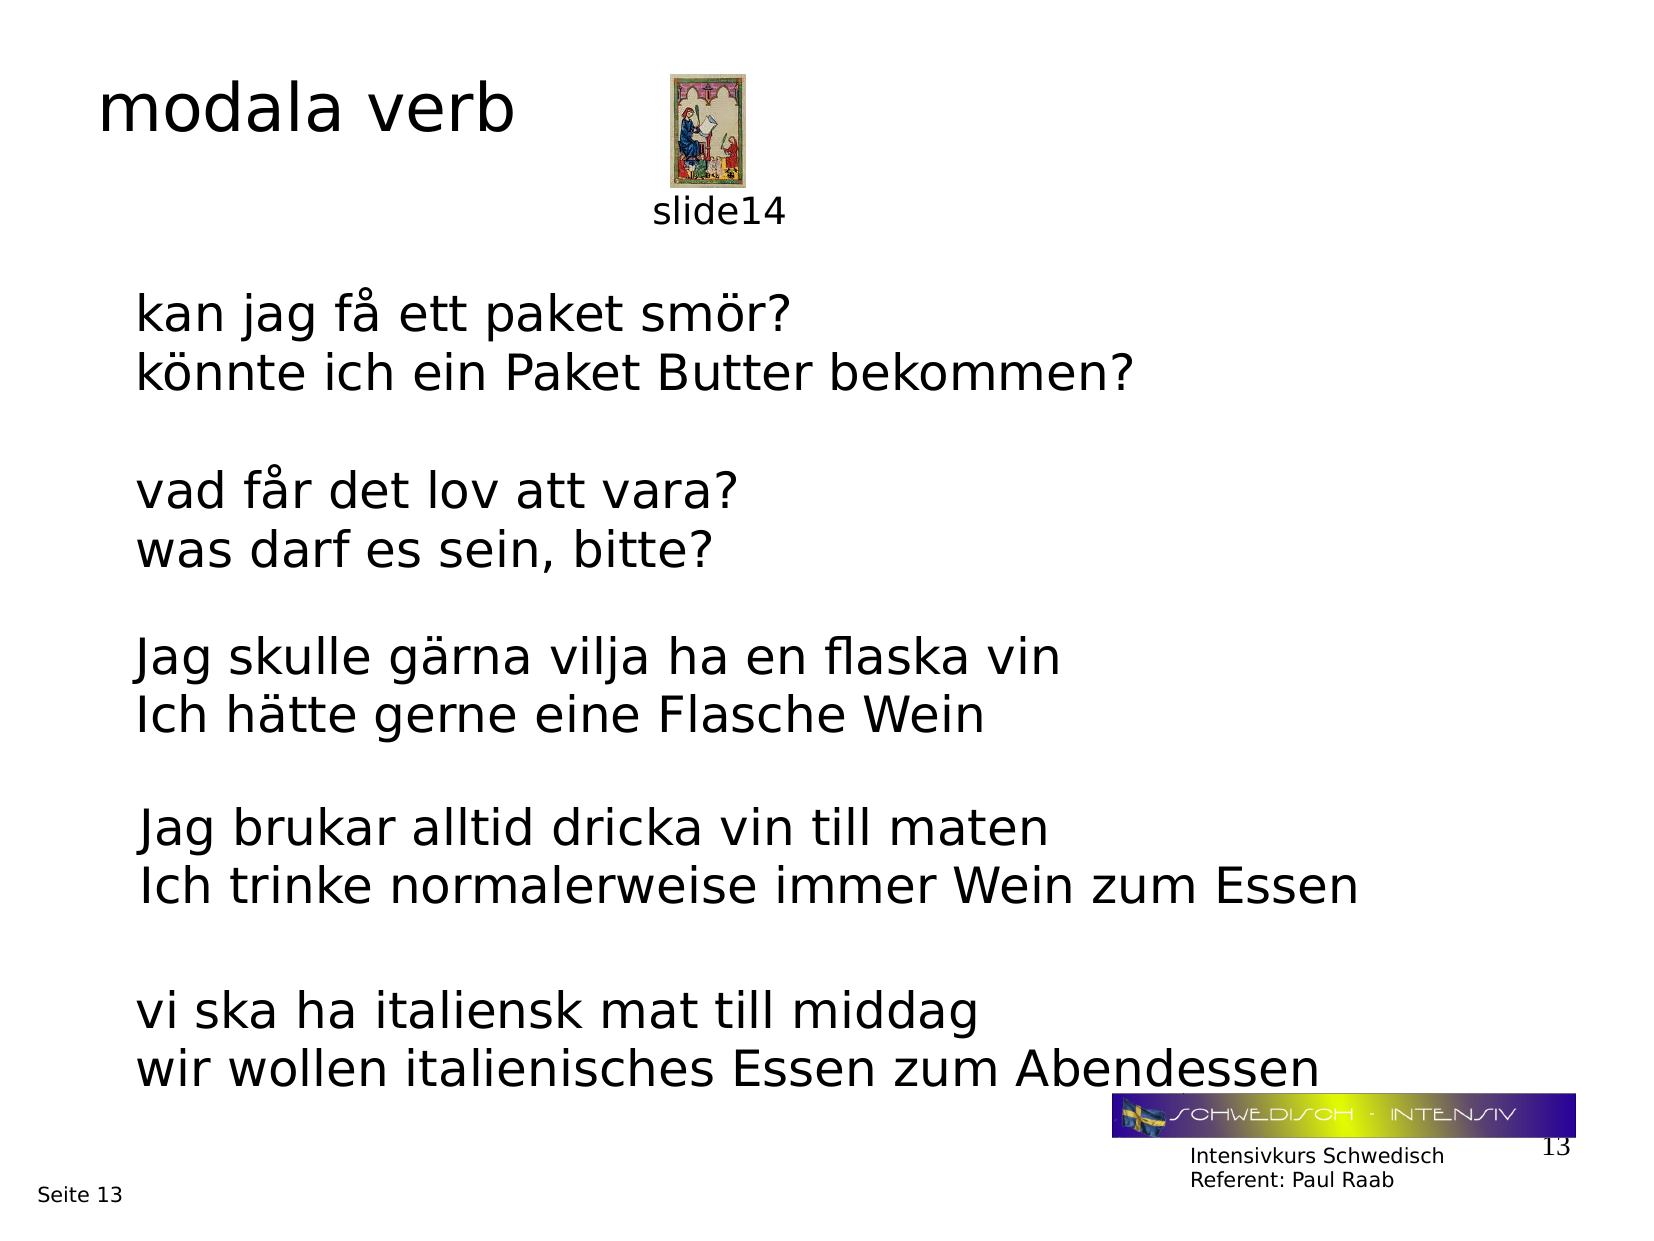

modala verb
slide14
kan jag få ett paket smör?
könnte ich ein Paket Butter bekommen?
vad får det lov att vara?
was darf es sein, bitte?
Jag skulle gärna vilja ha en flaska vin
Ich hätte gerne eine Flasche Wein
Jag brukar alltid dricka vin till maten
Ich trinke normalerweise immer Wein zum Essen
vi ska ha italiensk mat till middag
wir wollen italienisches Essen zum Abendessen